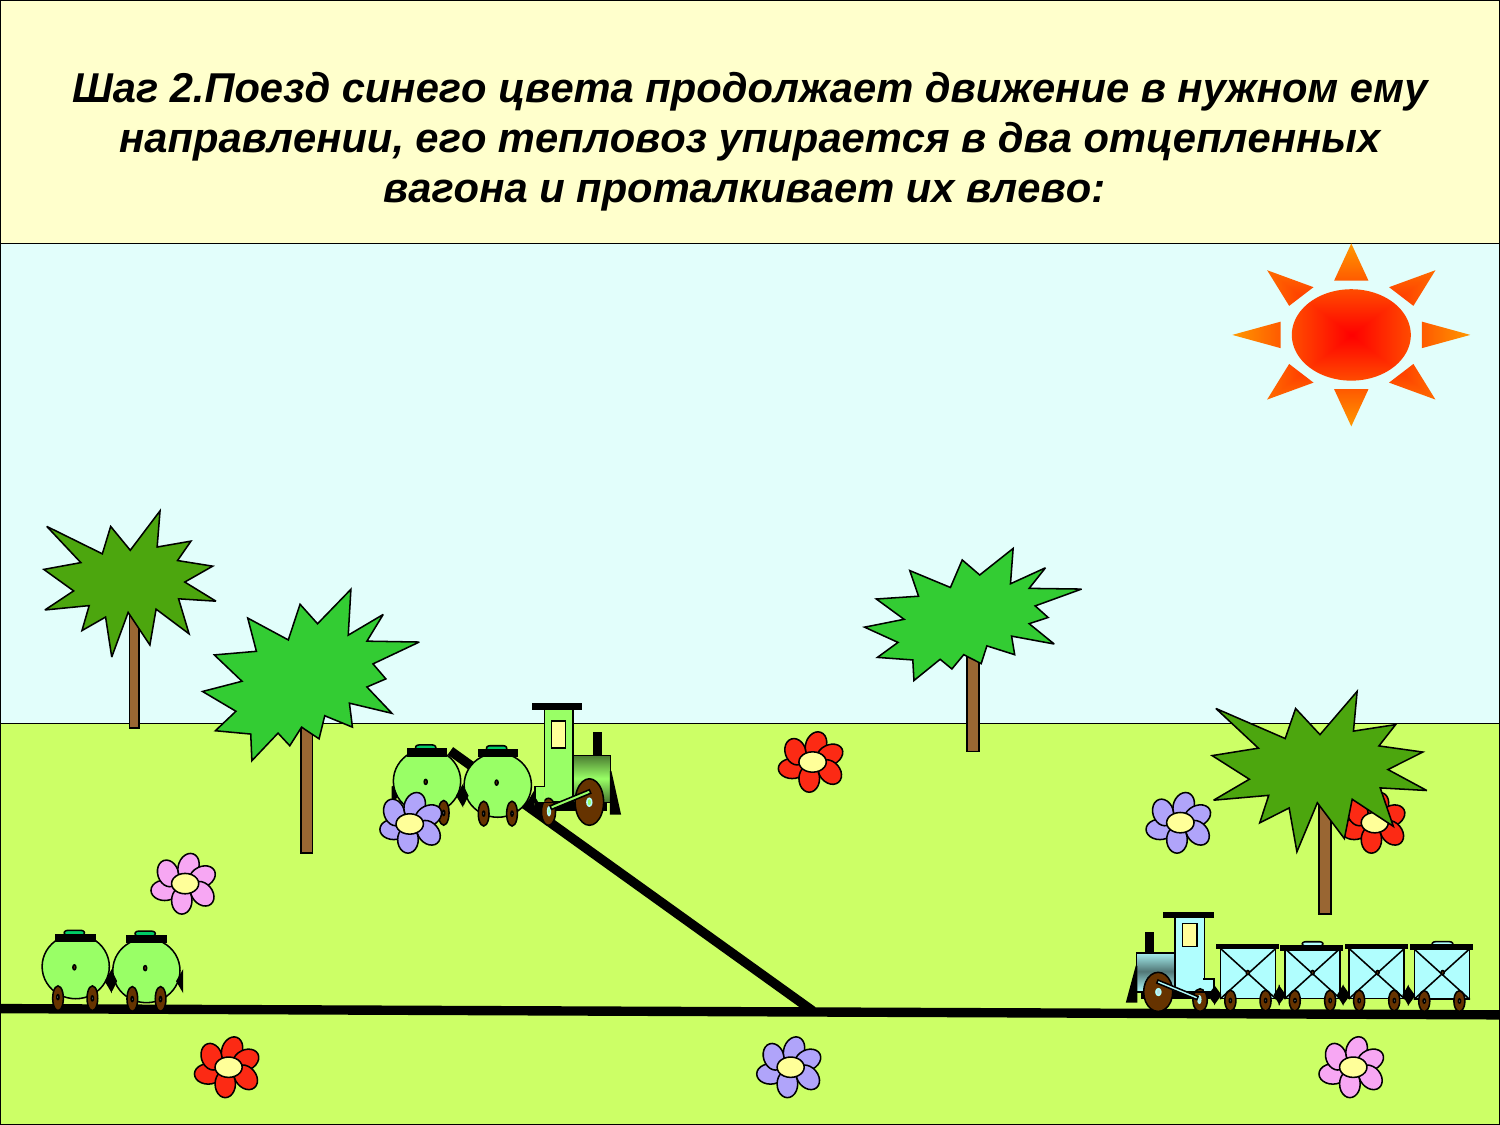

# Шаг 2.Поезд синего цвета продолжает движение в нужном ему направлении, его тепловоз упирается в два отцепленных вагона и проталкивает их влево: